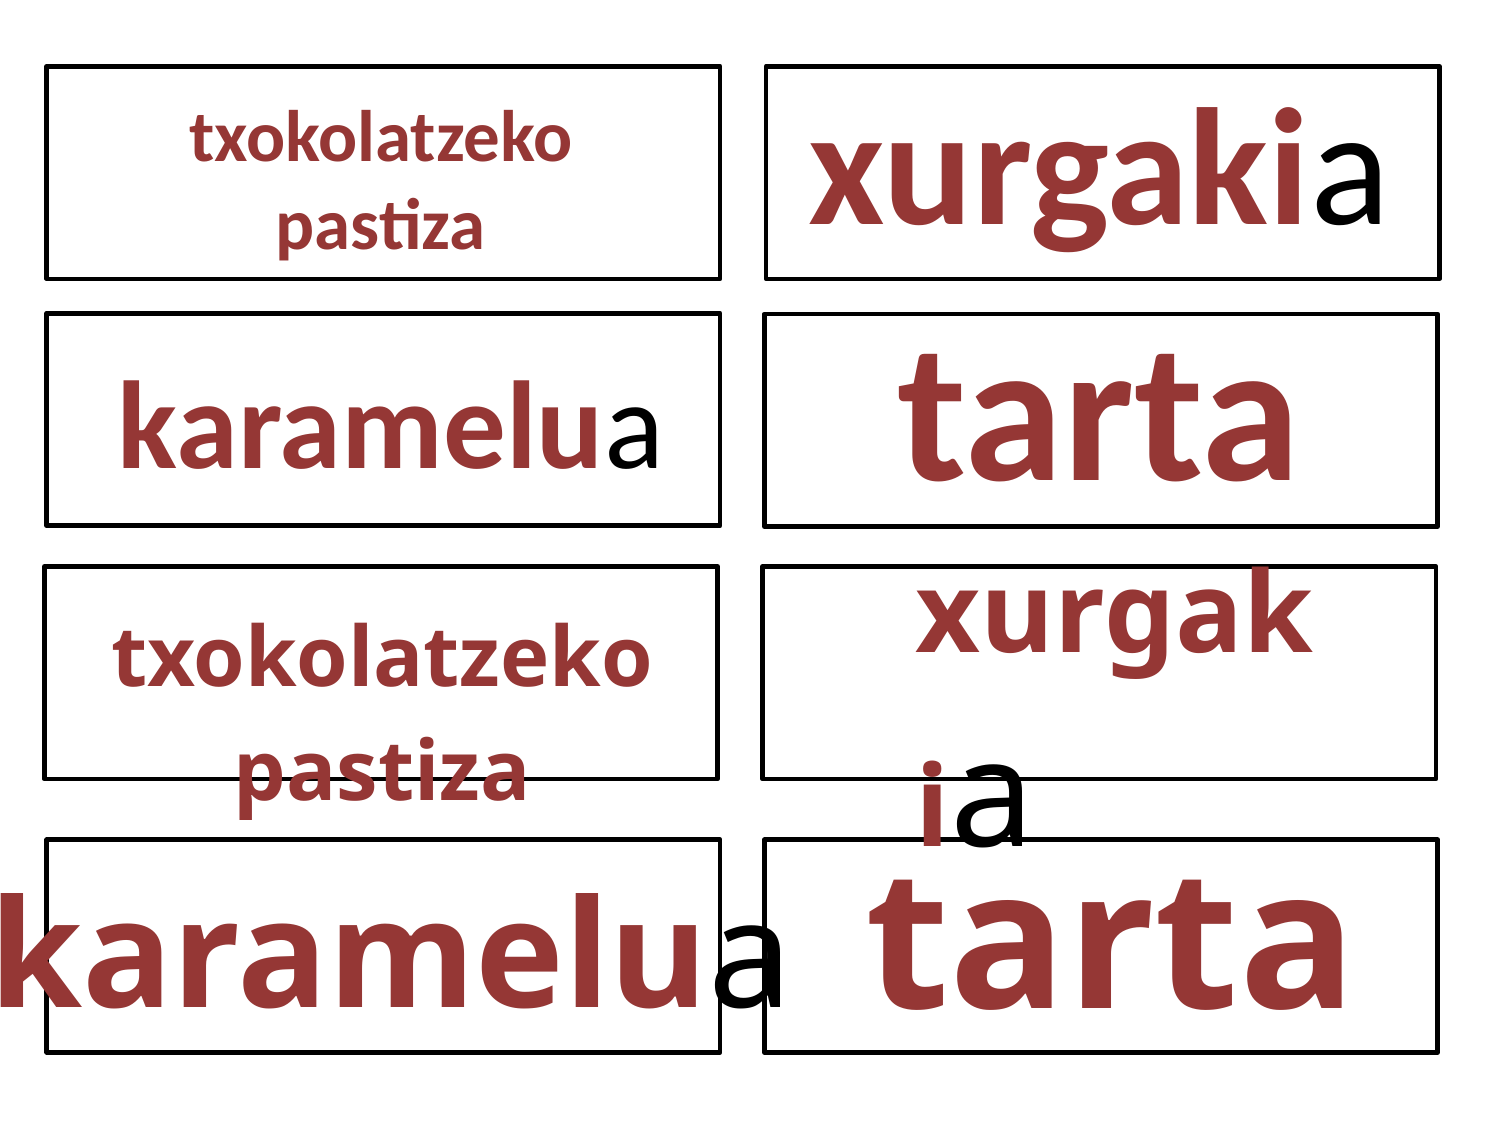

xurgakia
txokolatzeko
pastiza
tarta
karamelua
xurgakia
txokolatzeko pastiza
tarta
karamelua